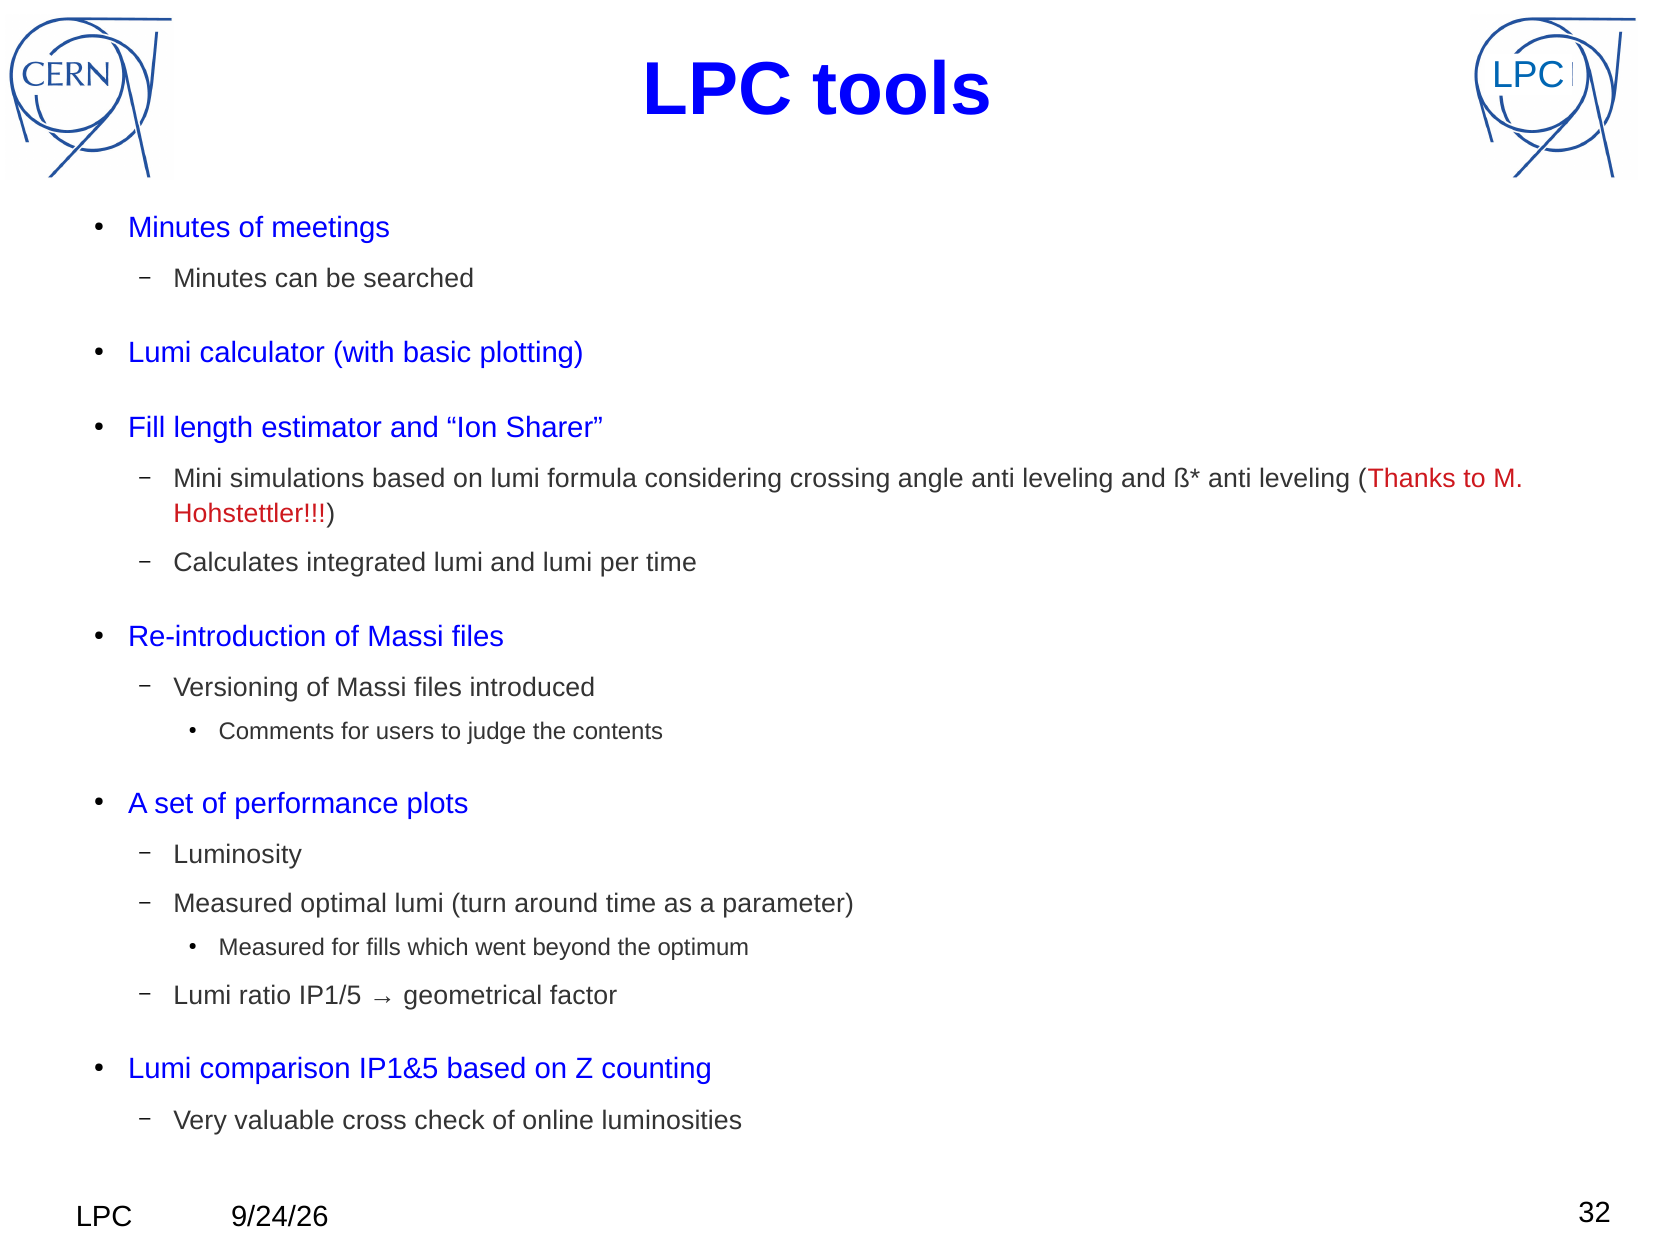

# LPC tools
Minutes of meetings
Minutes can be searched
Lumi calculator (with basic plotting)
Fill length estimator and “Ion Sharer”
Mini simulations based on lumi formula considering crossing angle anti leveling and ß* anti leveling (Thanks to M. Hohstettler!!!)
Calculates integrated lumi and lumi per time
Re-introduction of Massi files
Versioning of Massi files introduced
Comments for users to judge the contents
A set of performance plots
Luminosity
Measured optimal lumi (turn around time as a parameter)
Measured for fills which went beyond the optimum
Lumi ratio IP1/5 → geometrical factor
Lumi comparison IP1&5 based on Z counting
Very valuable cross check of online luminosities